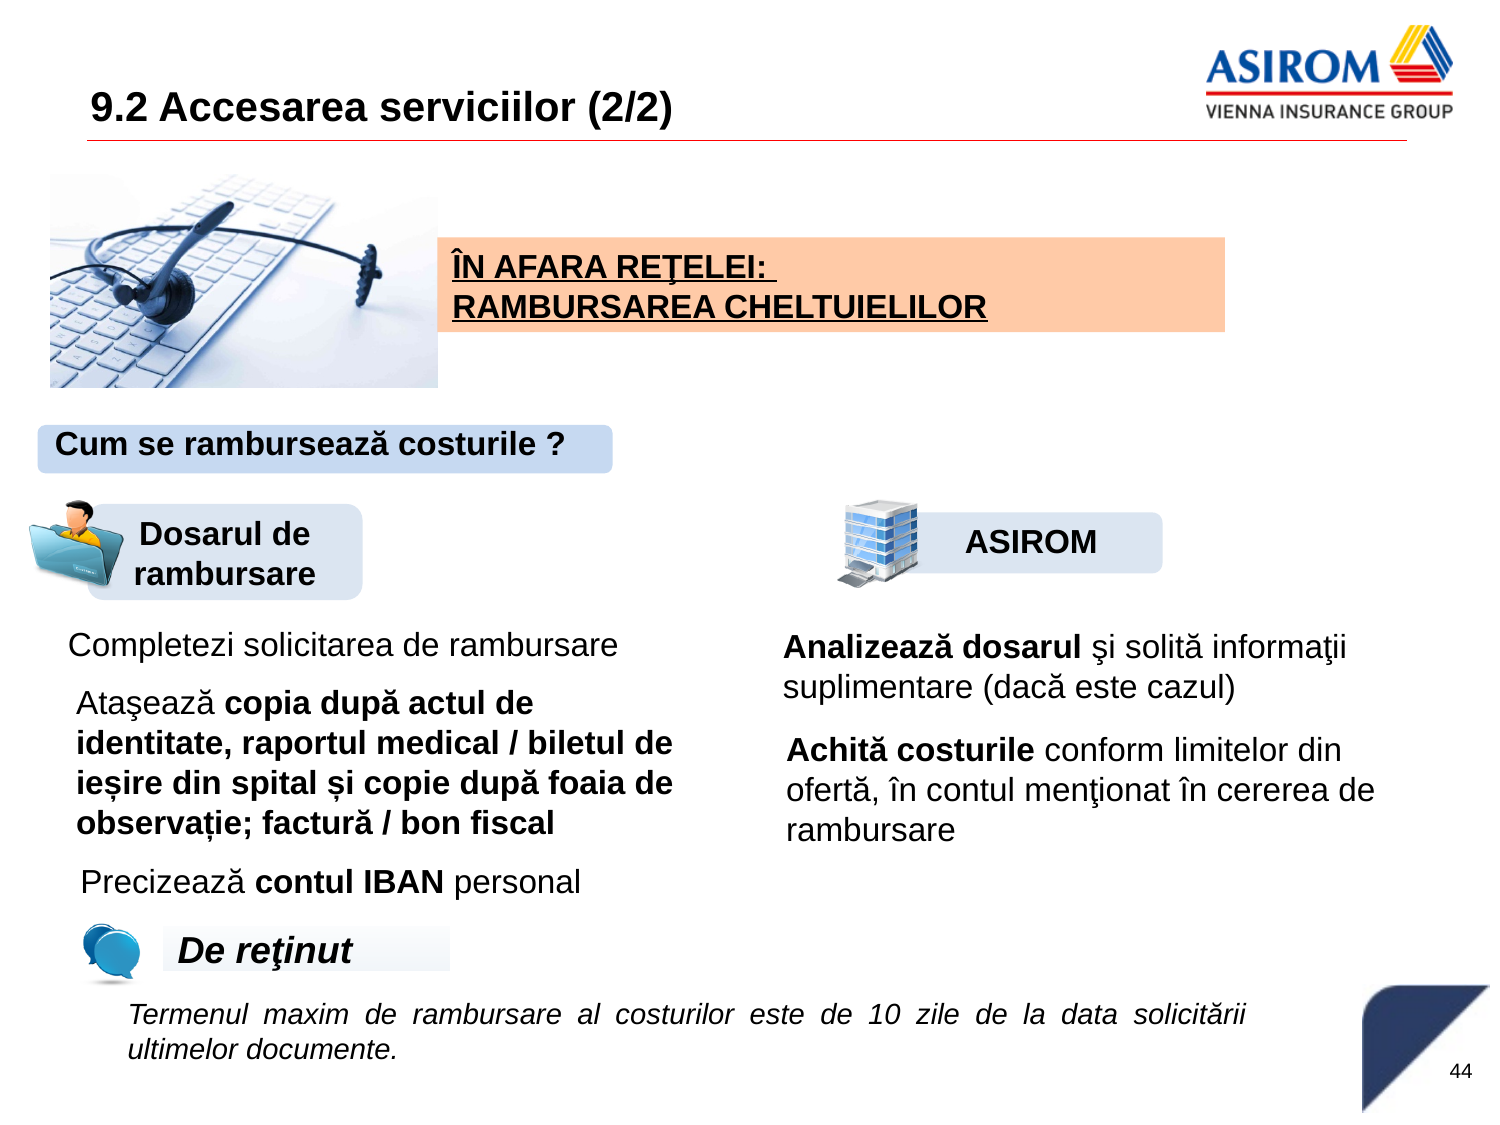

9.2 Accesarea serviciilor (2/2)
ÎN AFARA REŢELEI:
RAMBURSAREA CHELTUIELILOR
Cum se rambursează costurile ?
Dosarul de rambursare
ASIROM
Completezi solicitarea de rambursare
Analizează dosarul şi solită informaţii suplimentare (dacă este cazul)
Ataşează copia după actul de identitate, raportul medical / biletul de ieșire din spital și copie după foaia de observație; factură / bon fiscal
Achită costurile conform limitelor din ofertă, în contul menţionat în cererea de rambursare
Precizează contul IBAN personal
De reţinut
Termenul maxim de rambursare al costurilor este de 10 zile de la data solicitării ultimelor documente.